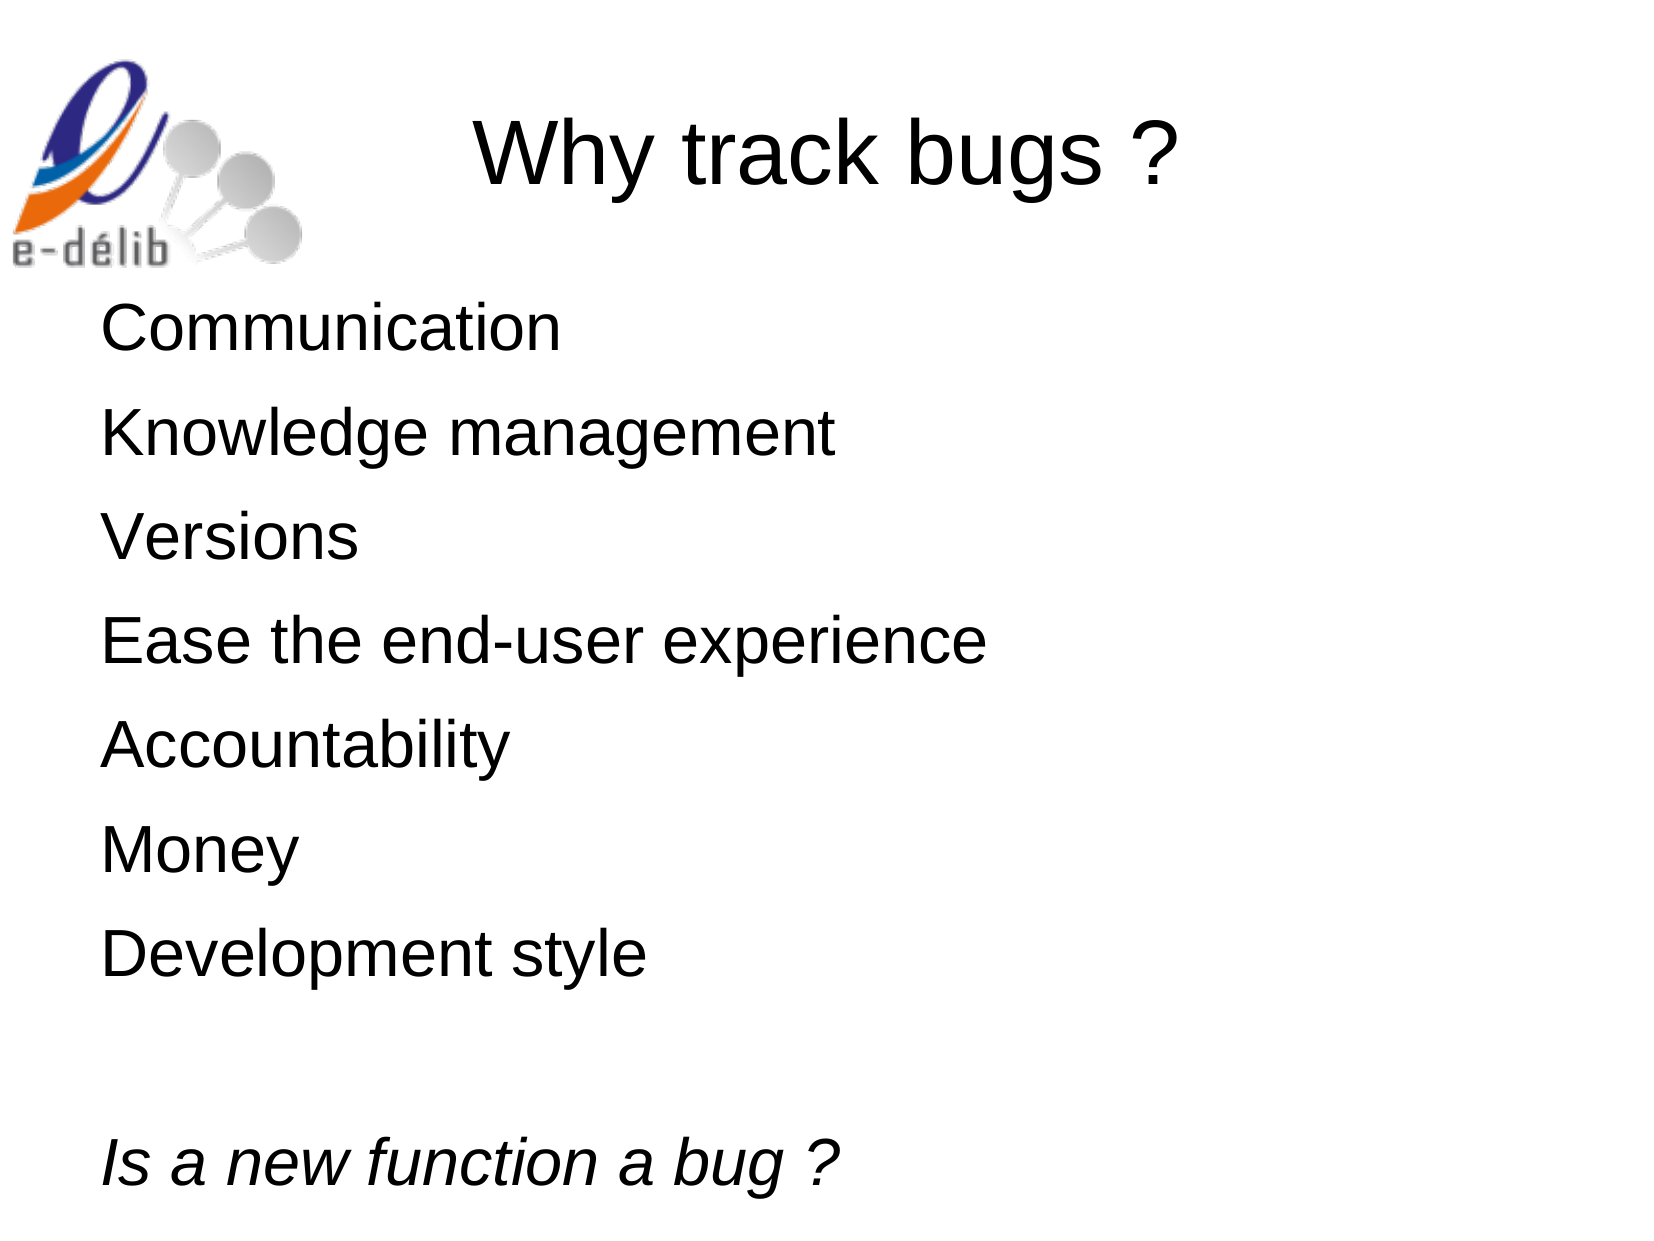

# Why track bugs ?
Communication
Knowledge management
Versions
Ease the end-user experience
Accountability
Money
Development style
Is a new function a bug ?